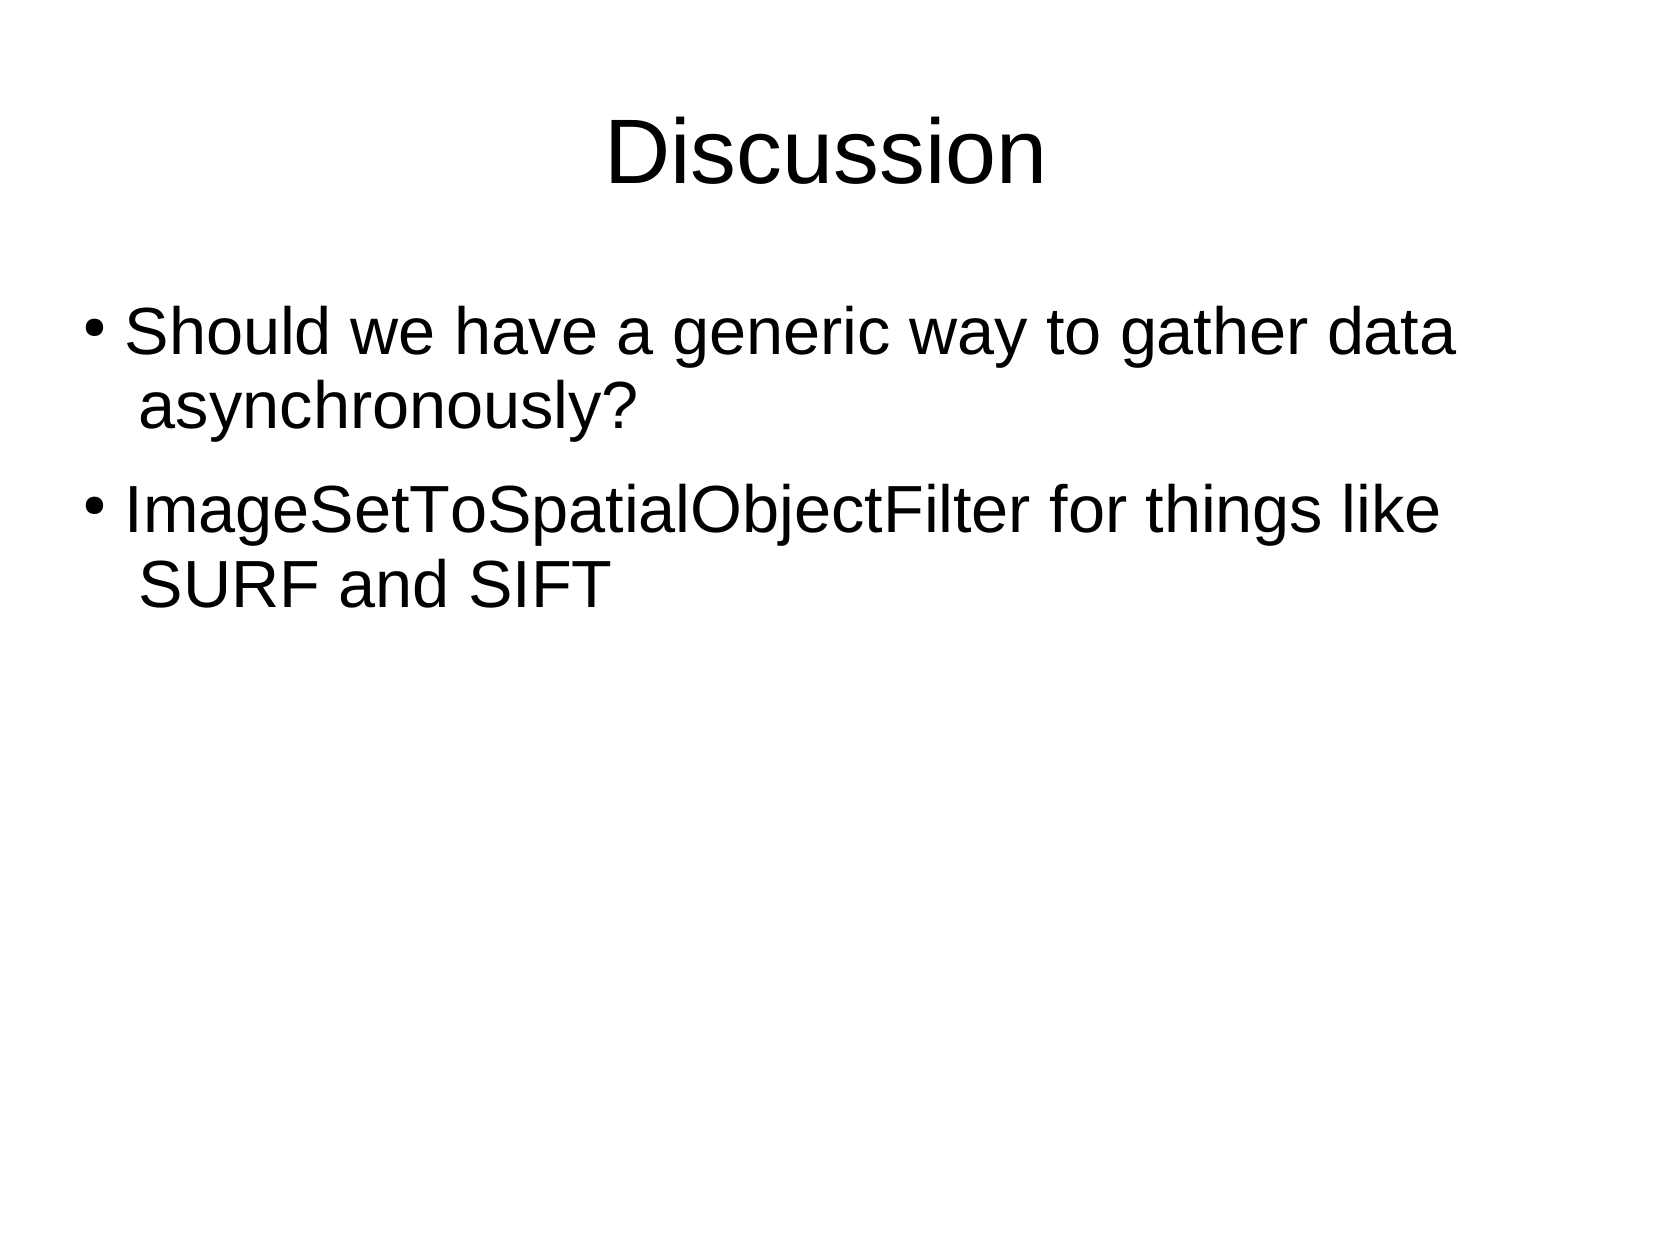

# Discussion
 Should we have a generic way to gather data asynchronously?
 ImageSetToSpatialObjectFilter for things like SURF and SIFT